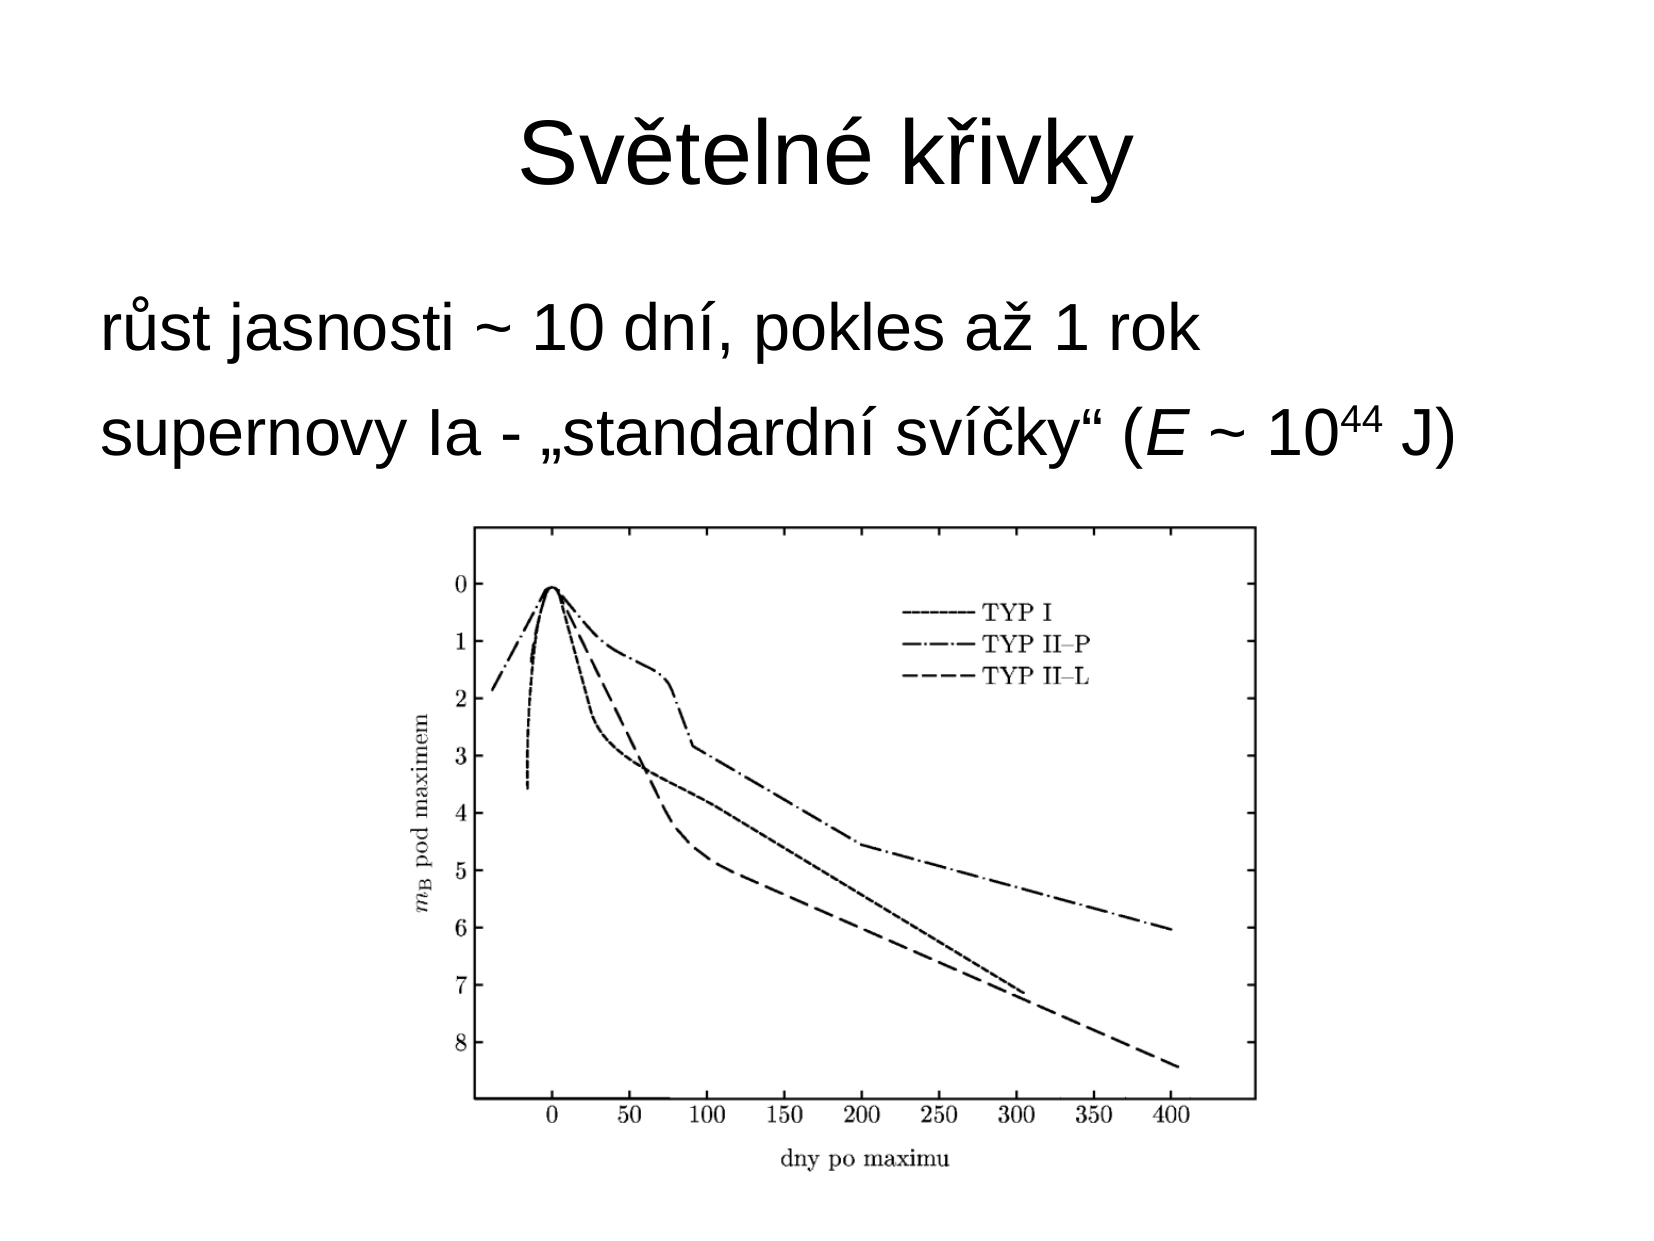

# Světelné křivky
růst jasnosti ~ 10 dní, pokles až 1 rok
supernovy Ia - „standardní svíčky“ (E ~ 1044 J)